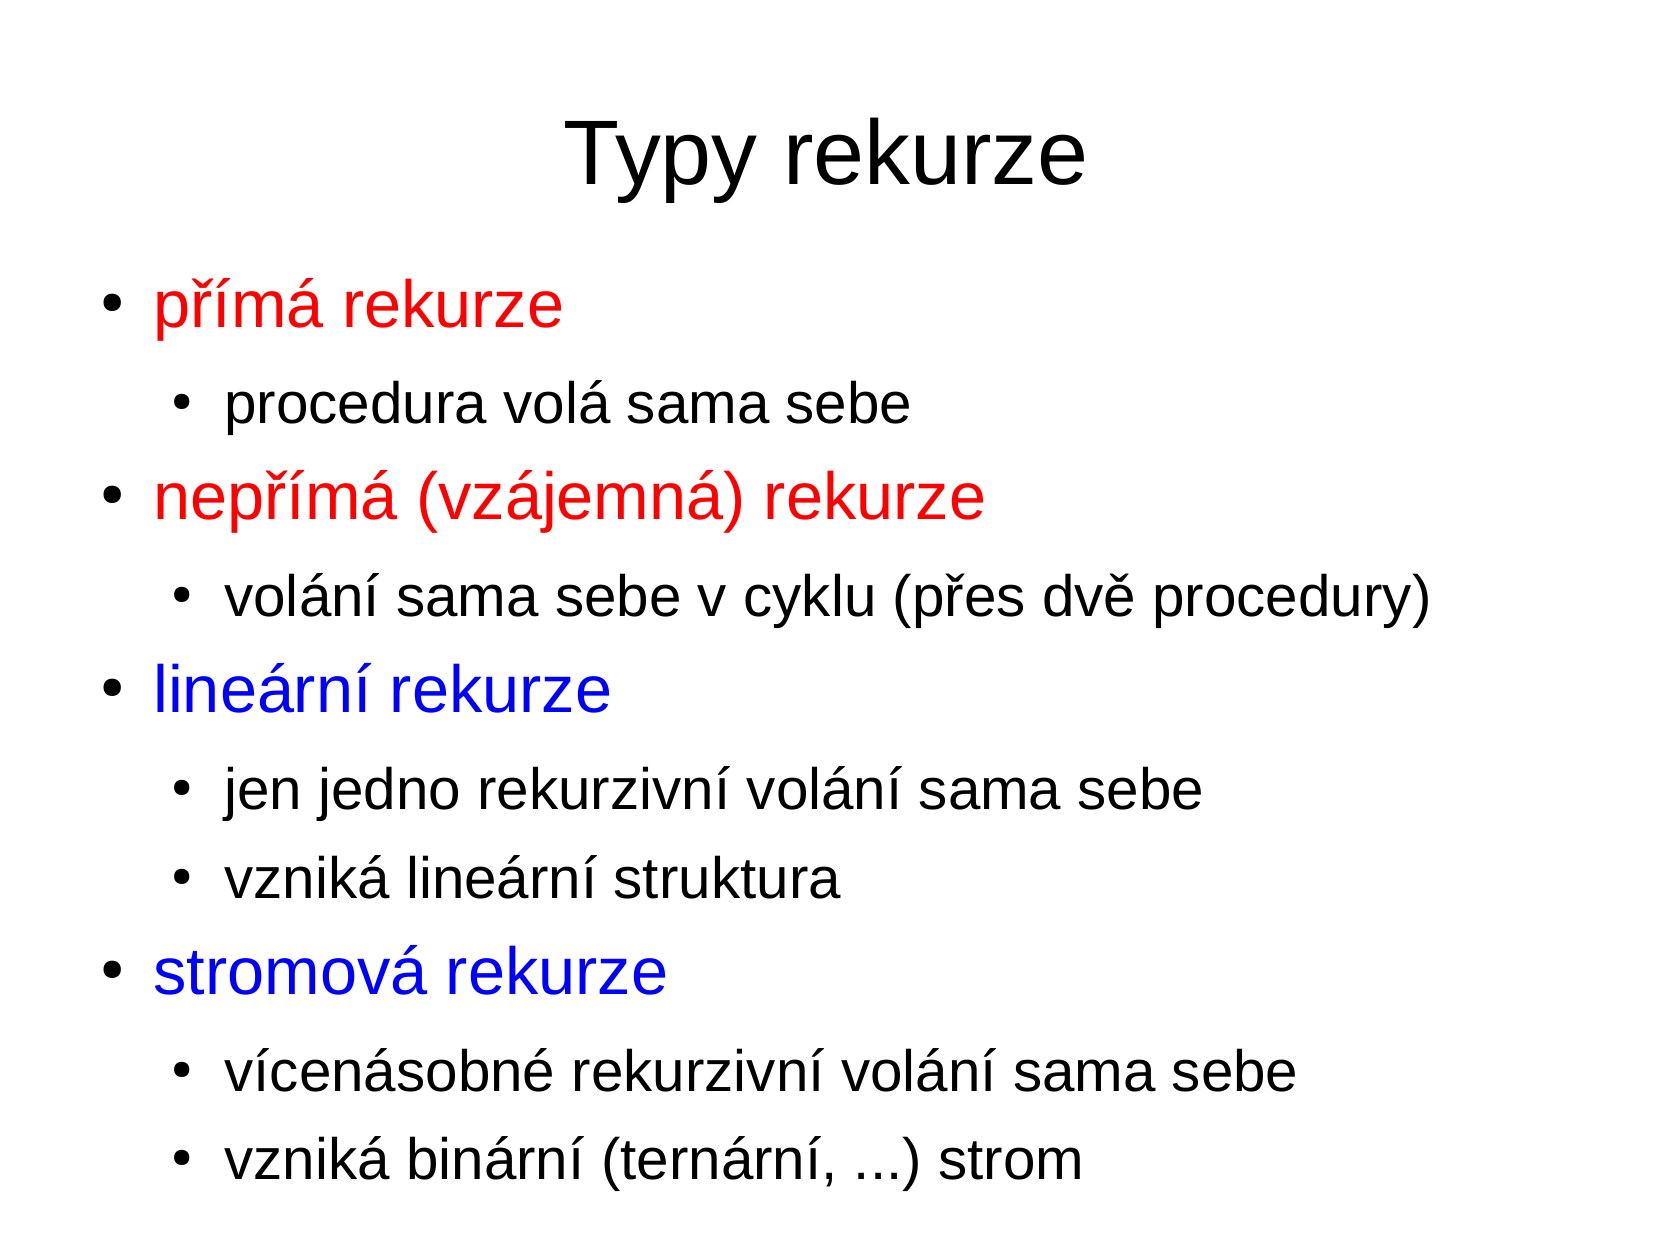

# Typy rekurze
přímá rekurze
procedura volá sama sebe
nepřímá (vzájemná) rekurze
volání sama sebe v cyklu (přes dvě procedury)
lineární rekurze
jen jedno rekurzivní volání sama sebe
vzniká lineární struktura
stromová rekurze
vícenásobné rekurzivní volání sama sebe
vzniká binární (ternární, ...) strom